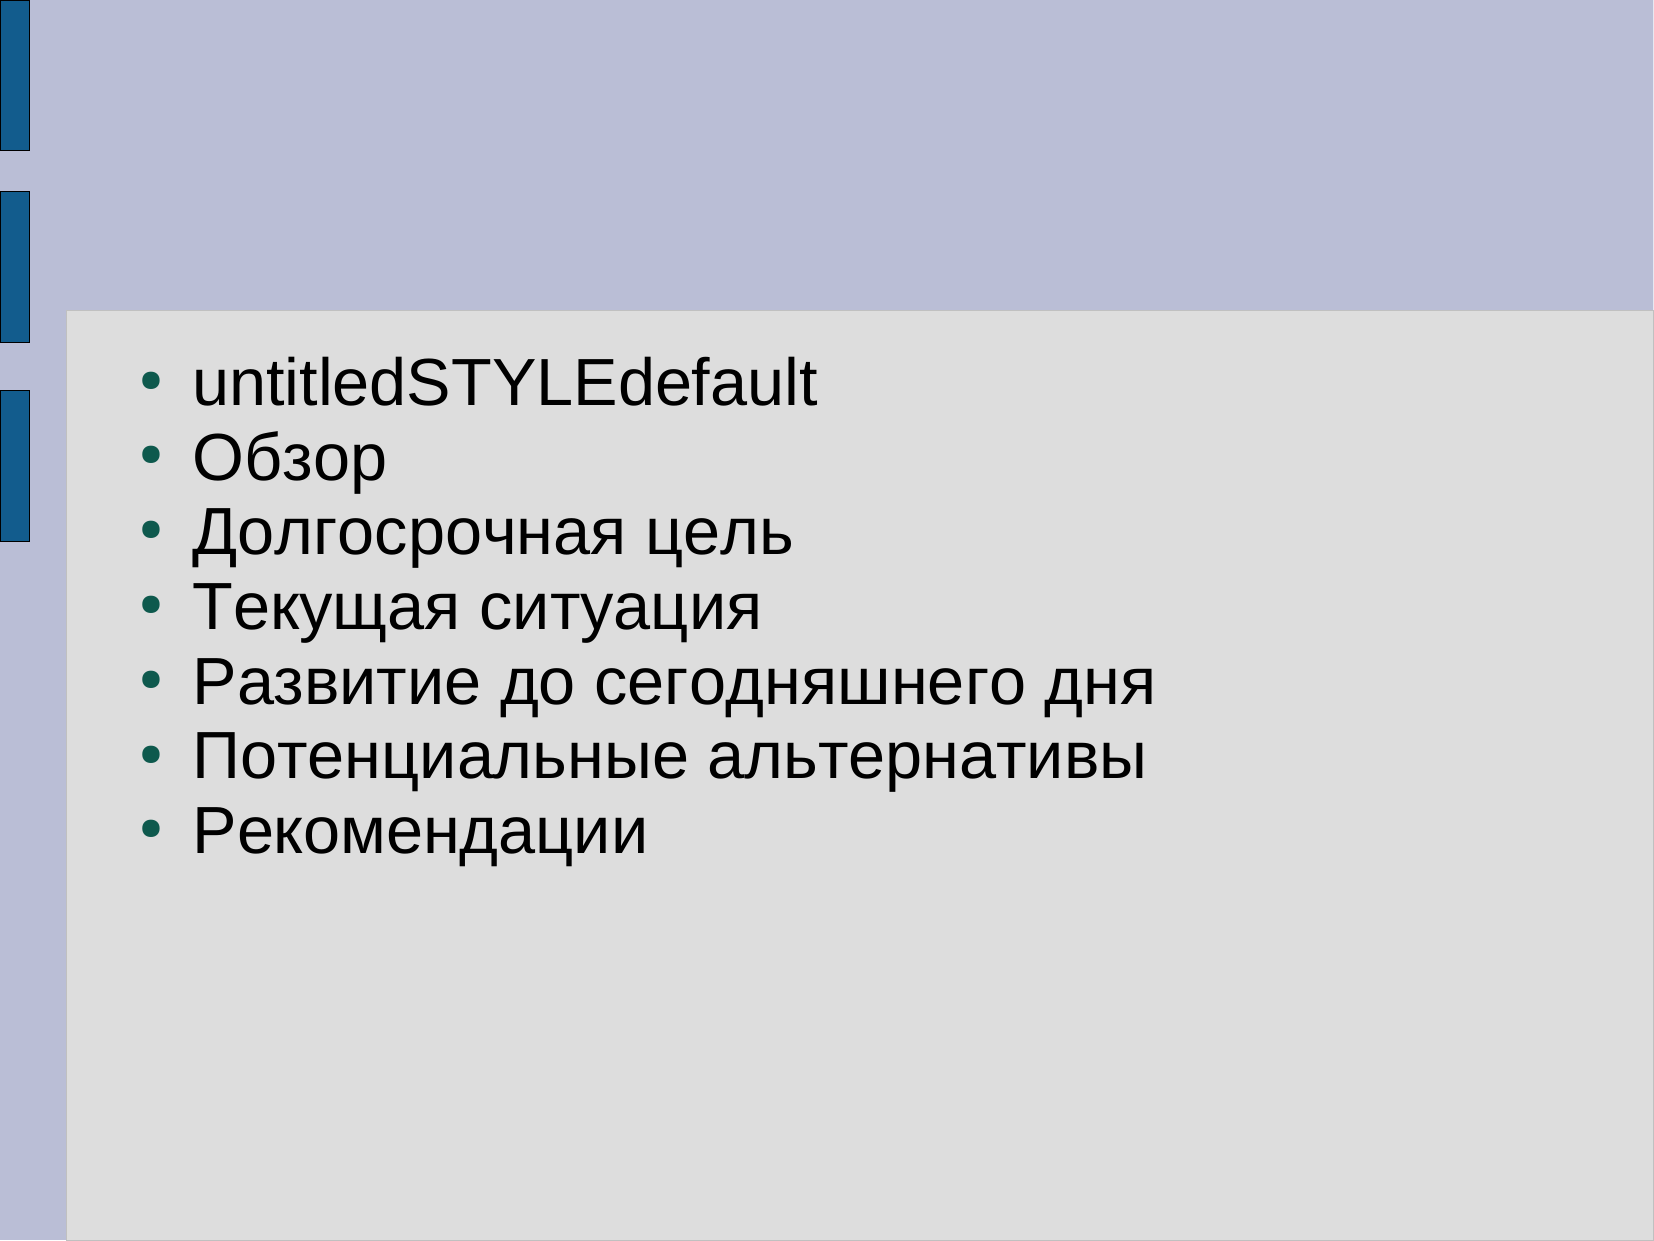

#
untitledSTYLEdefault
Обзор
Долгосрочная цель
Текущая ситуация
Развитие до сегодняшнего дня
Потенциальные альтернативы
Рекомендации